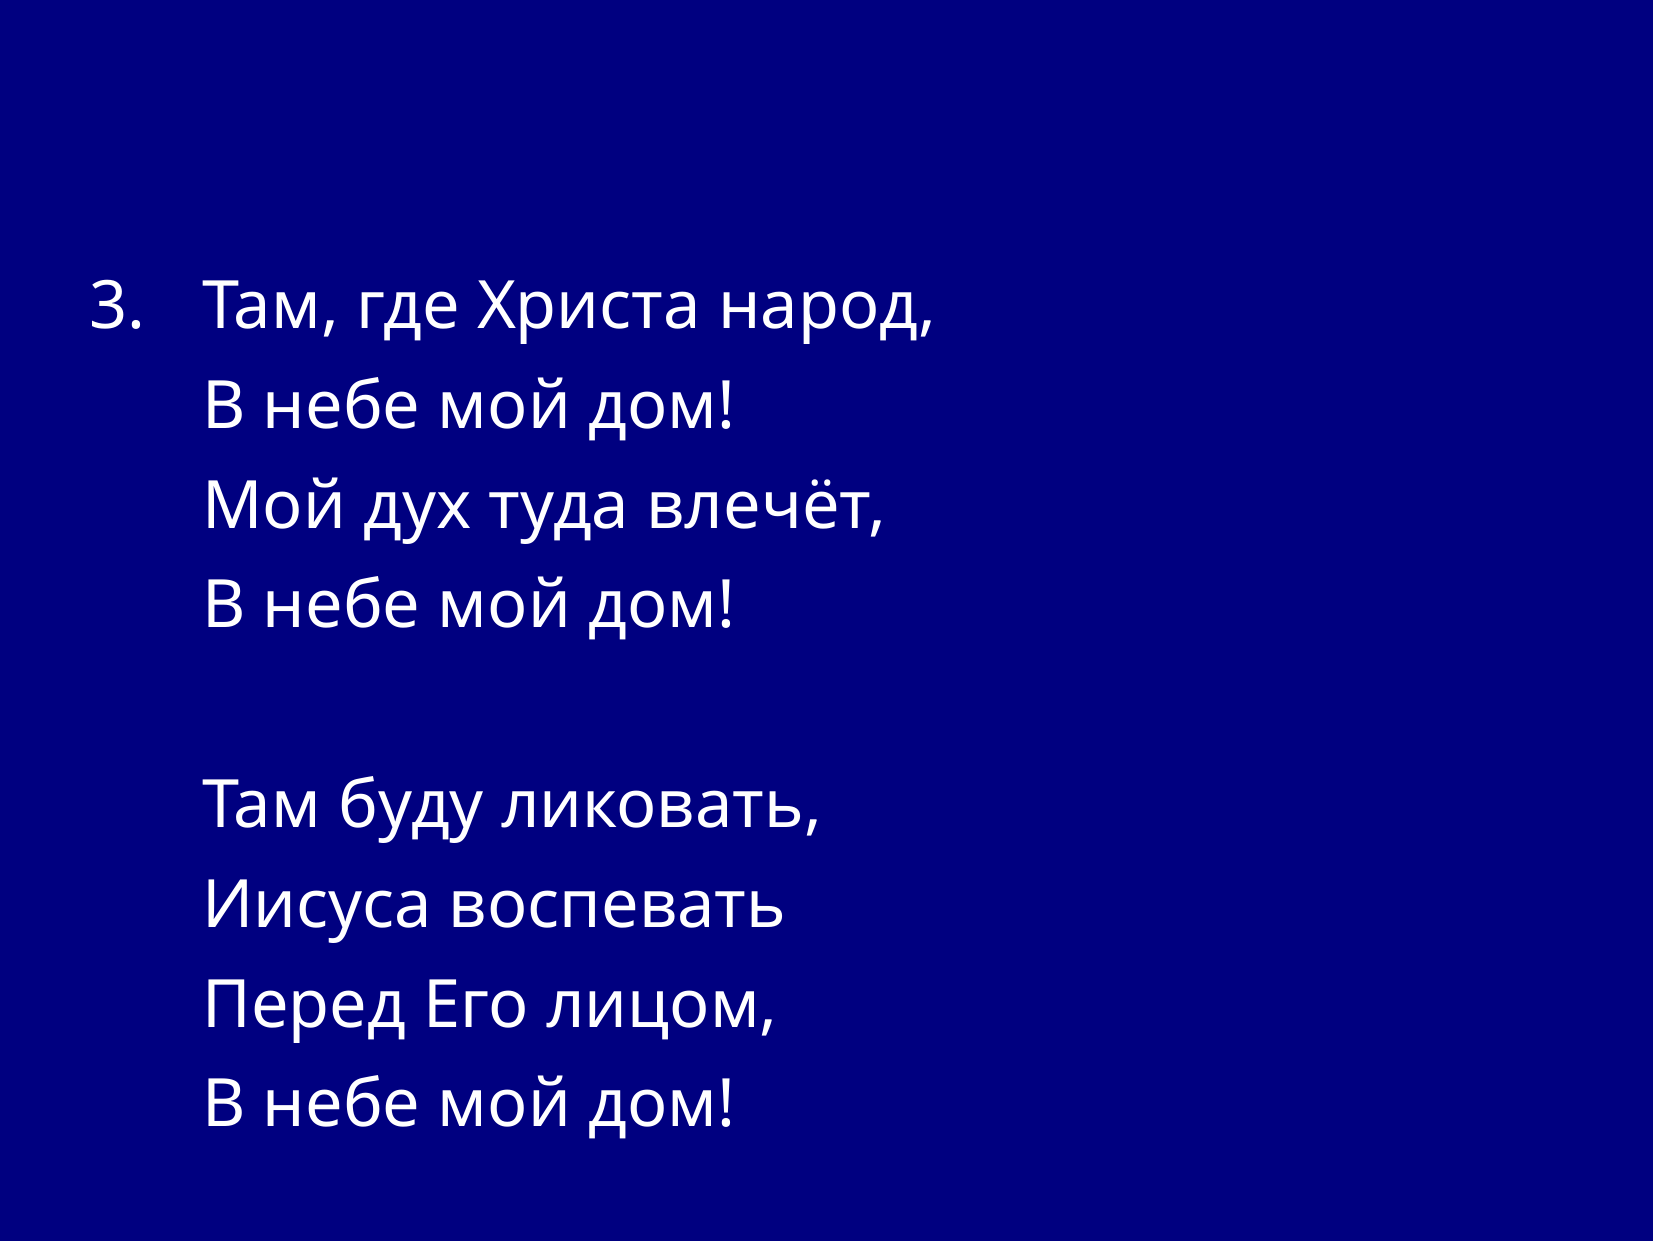

3.	Там, где Христа народ,
	В небе мой дом!
	Мой дух туда влечёт,
	В небе мой дом!
	Там буду ликовать,
	Иисуса воспевать
	Перед Его лицом,
	В небе мой дом!